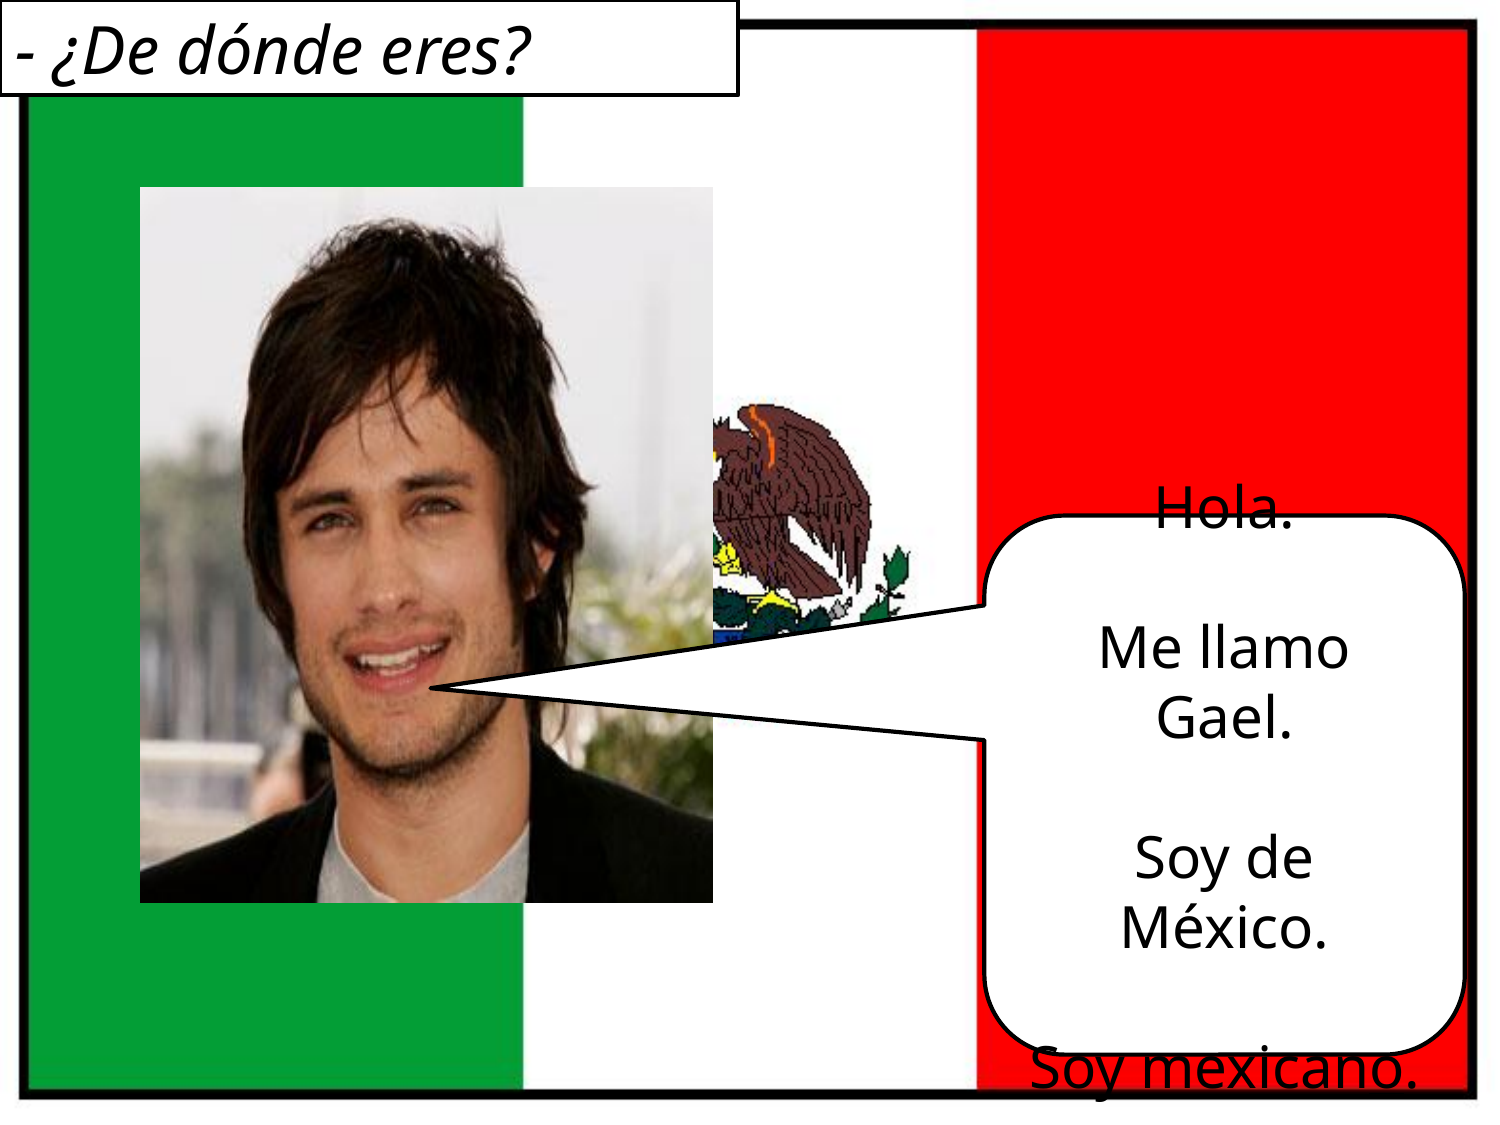

- ¿De dónde eres?
Hola.
Me llamo Gael.
Soy de México.
Soy mexicano.